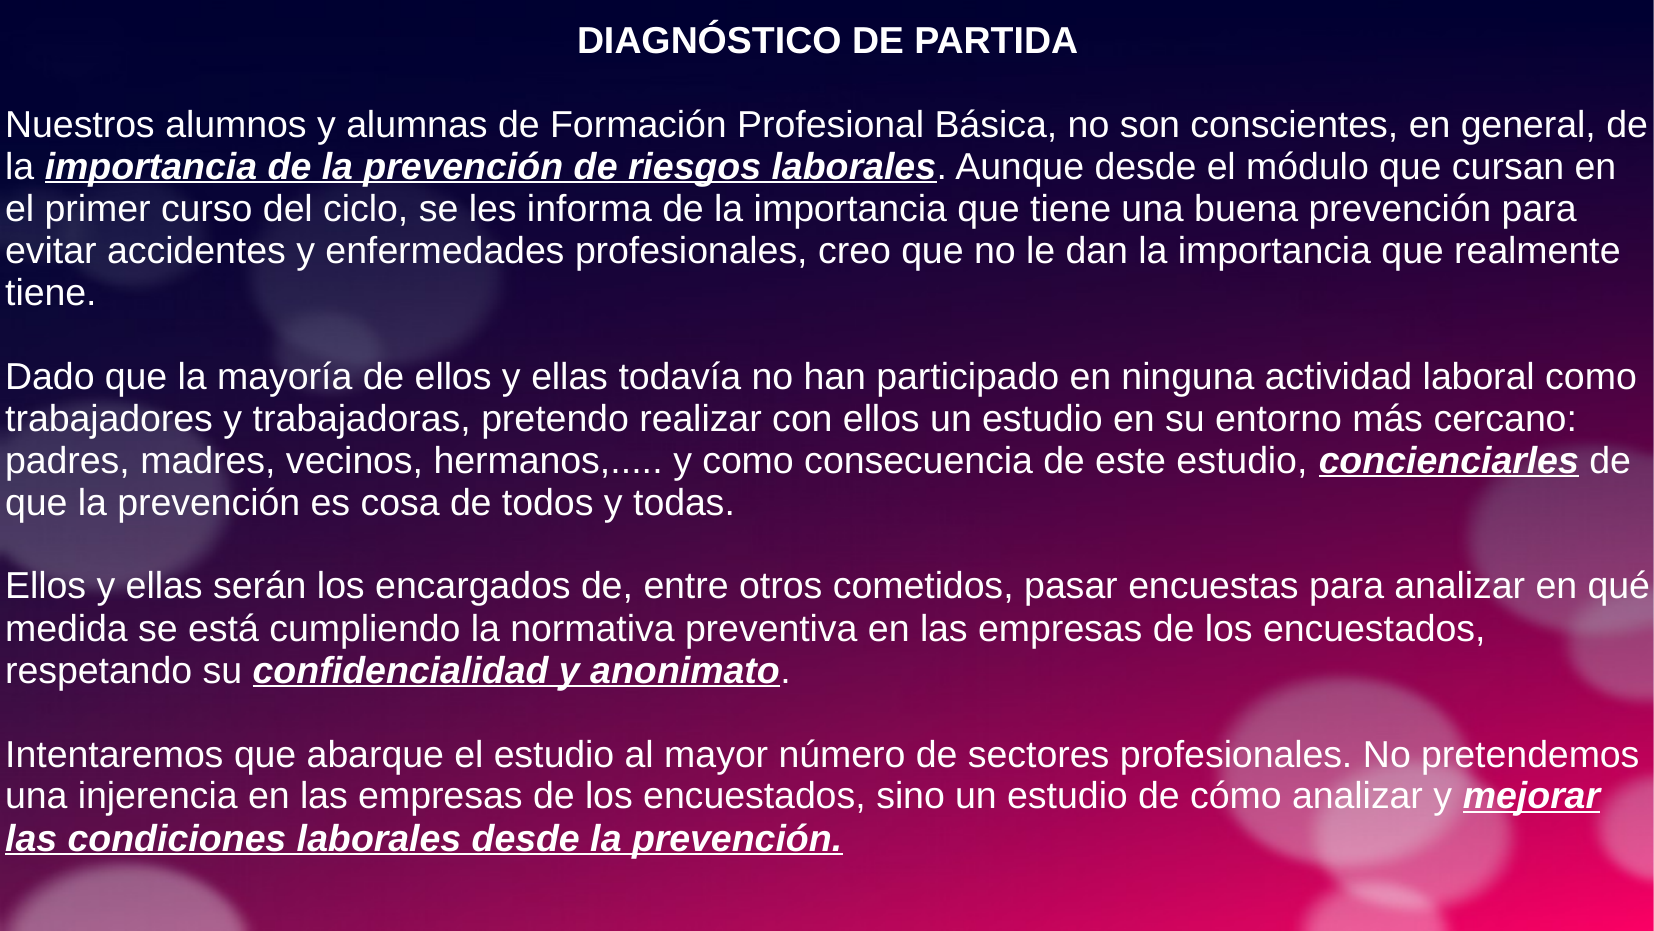

DIAGNÓSTICO DE PARTIDA
Nuestros alumnos y alumnas de Formación Profesional Básica, no son conscientes, en general, de la importancia de la prevención de riesgos laborales. Aunque desde el módulo que cursan en el primer curso del ciclo, se les informa de la importancia que tiene una buena prevención para evitar accidentes y enfermedades profesionales, creo que no le dan la importancia que realmente tiene.
Dado que la mayoría de ellos y ellas todavía no han participado en ninguna actividad laboral como trabajadores y trabajadoras, pretendo realizar con ellos un estudio en su entorno más cercano: padres, madres, vecinos, hermanos,..... y como consecuencia de este estudio, concienciarles de que la prevención es cosa de todos y todas.
Ellos y ellas serán los encargados de, entre otros cometidos, pasar encuestas para analizar en qué medida se está cumpliendo la normativa preventiva en las empresas de los encuestados, respetando su confidencialidad y anonimato.
Intentaremos que abarque el estudio al mayor número de sectores profesionales. No pretendemos una injerencia en las empresas de los encuestados, sino un estudio de cómo analizar y mejorar las condiciones laborales desde la prevención.